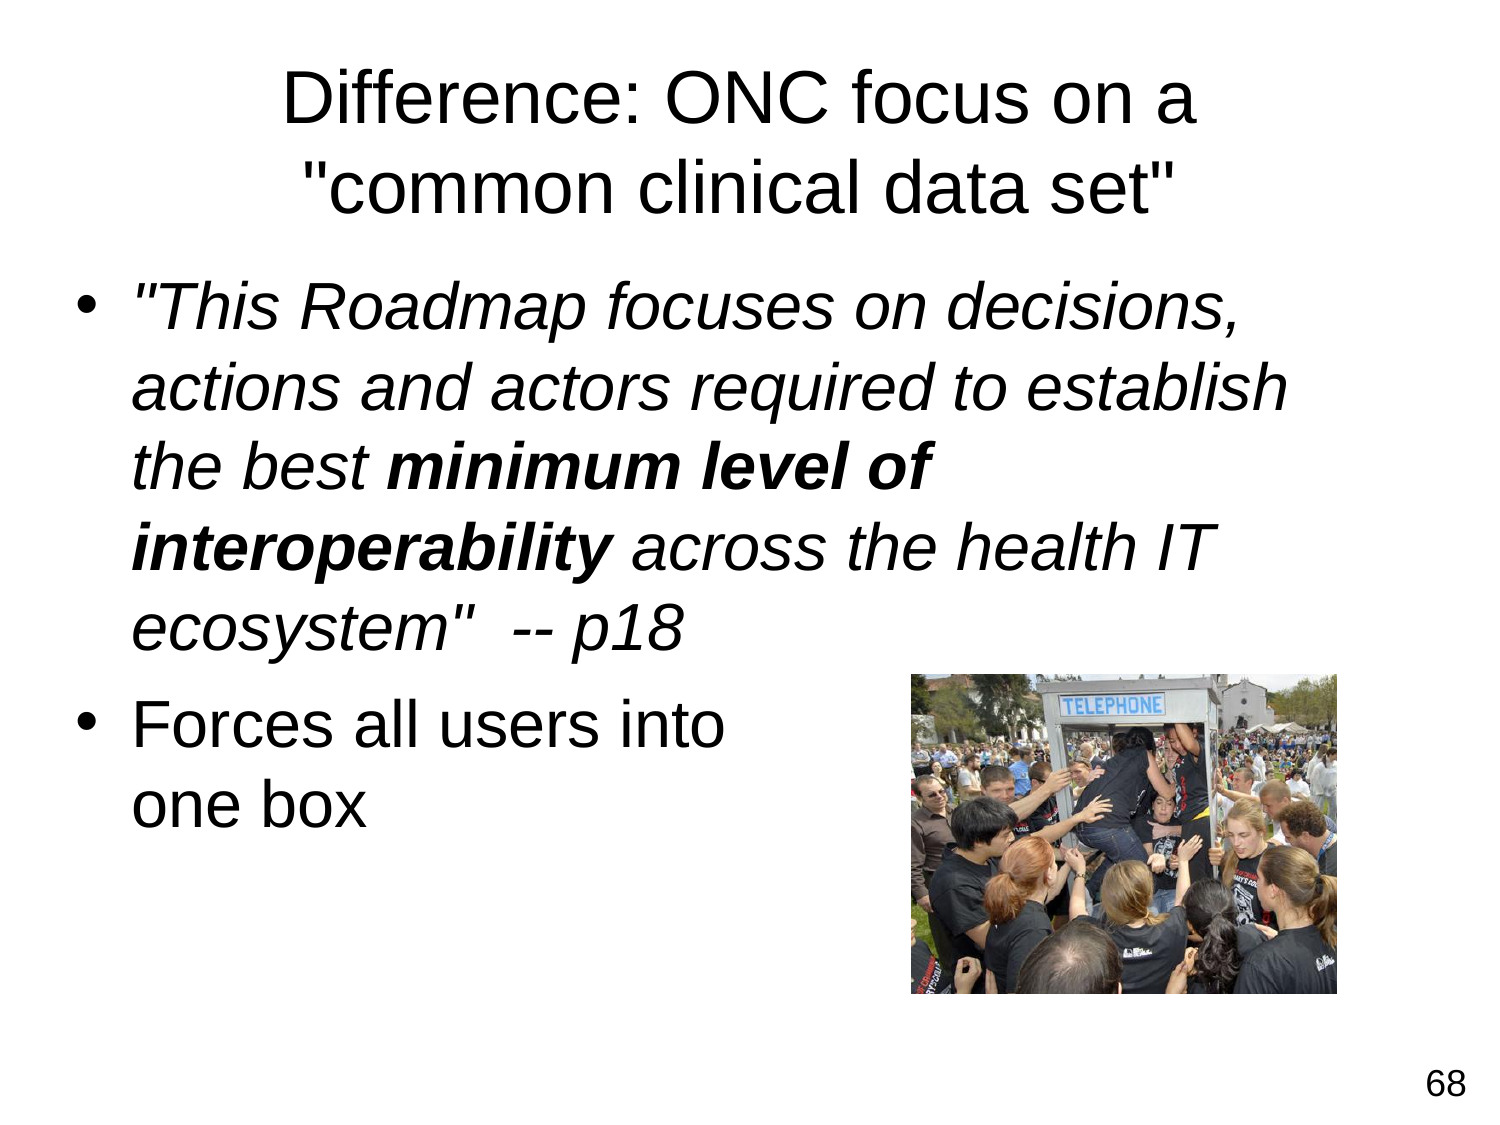

# Difference: ONC focus on a "common clinical data set"
"This Roadmap focuses on decisions, actions and actors required to establish the best minimum level of interoperability across the health IT ecosystem" -- p18
Forces all users into
one box
68